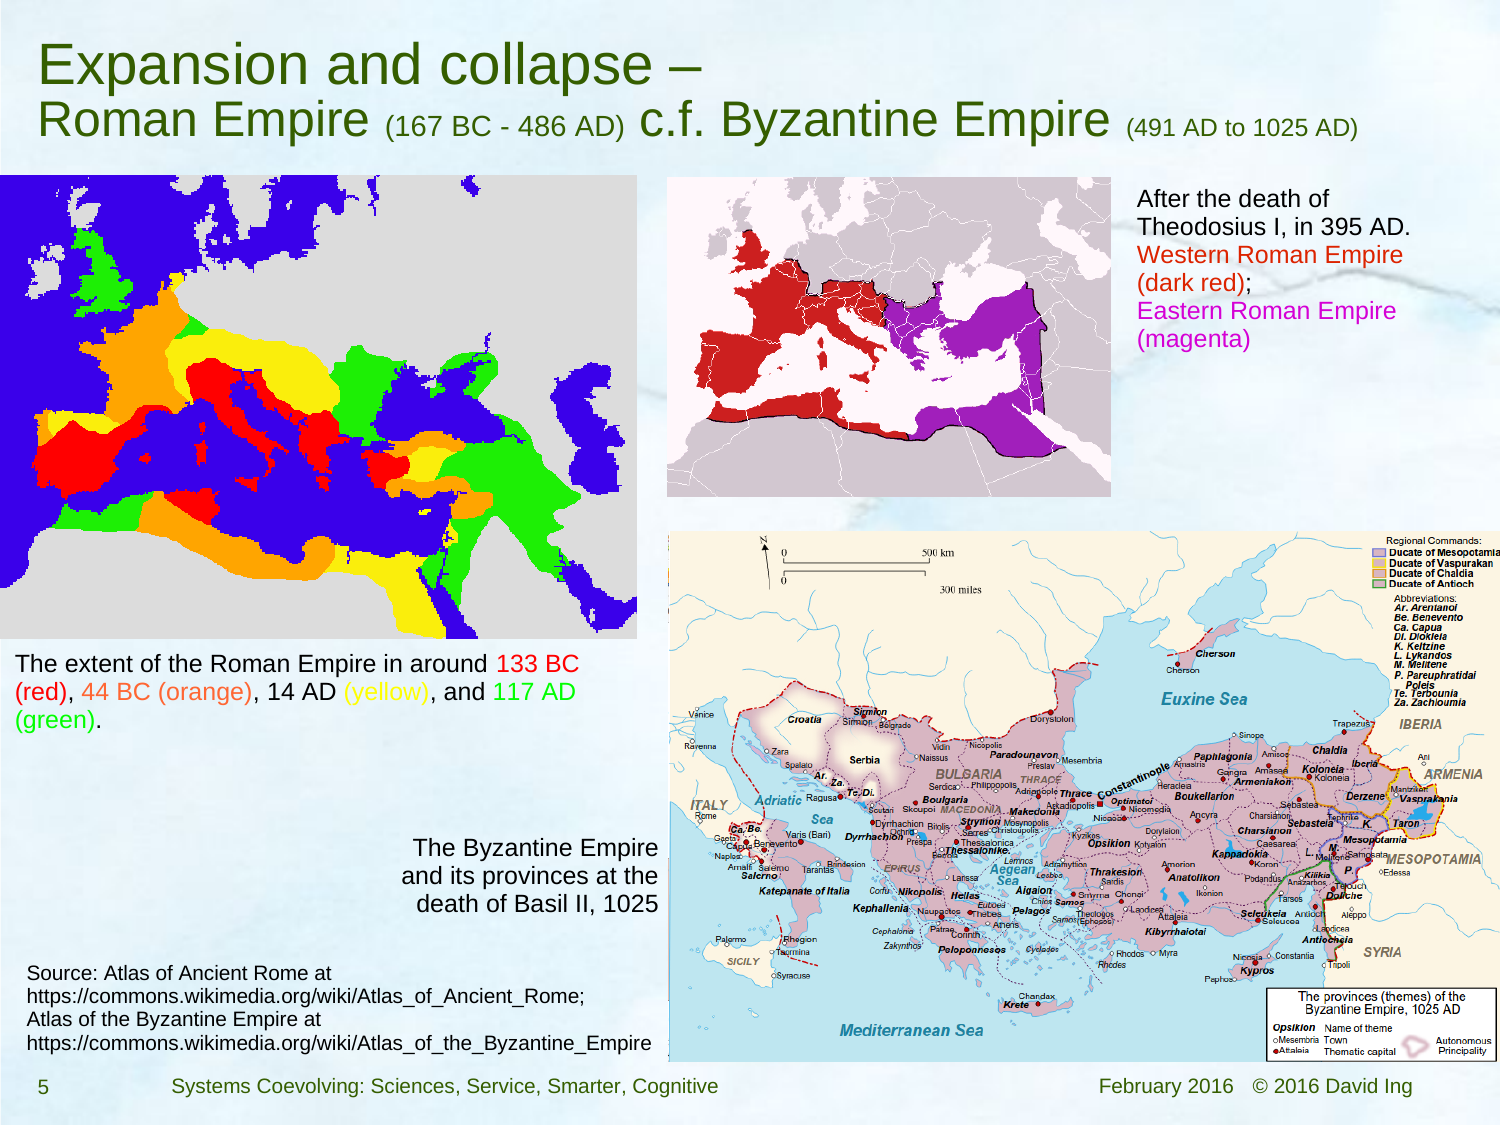

# Expansion and collapse – Roman Empire (167 BC - 486 AD) c.f. Byzantine Empire (491 AD to 1025 AD)
After the death of Theodosius I, in 395 AD. Western Roman Empire (dark red);
Eastern Roman Empire (magenta)
The extent of the Roman Empire in around 133 BC (red), 44 BC (orange), 14 AD (yellow), and 117 AD (green).
The Byzantine Empire and its provinces at the death of Basil II, 1025
Source: Atlas of Ancient Rome at https://commons.wikimedia.org/wiki/Atlas_of_Ancient_Rome;
Atlas of the Byzantine Empire at https://commons.wikimedia.org/wiki/Atlas_of_the_Byzantine_Empire
Systems Coevolving: Sciences, Service, Smarter, Cognitive
February 2016
5